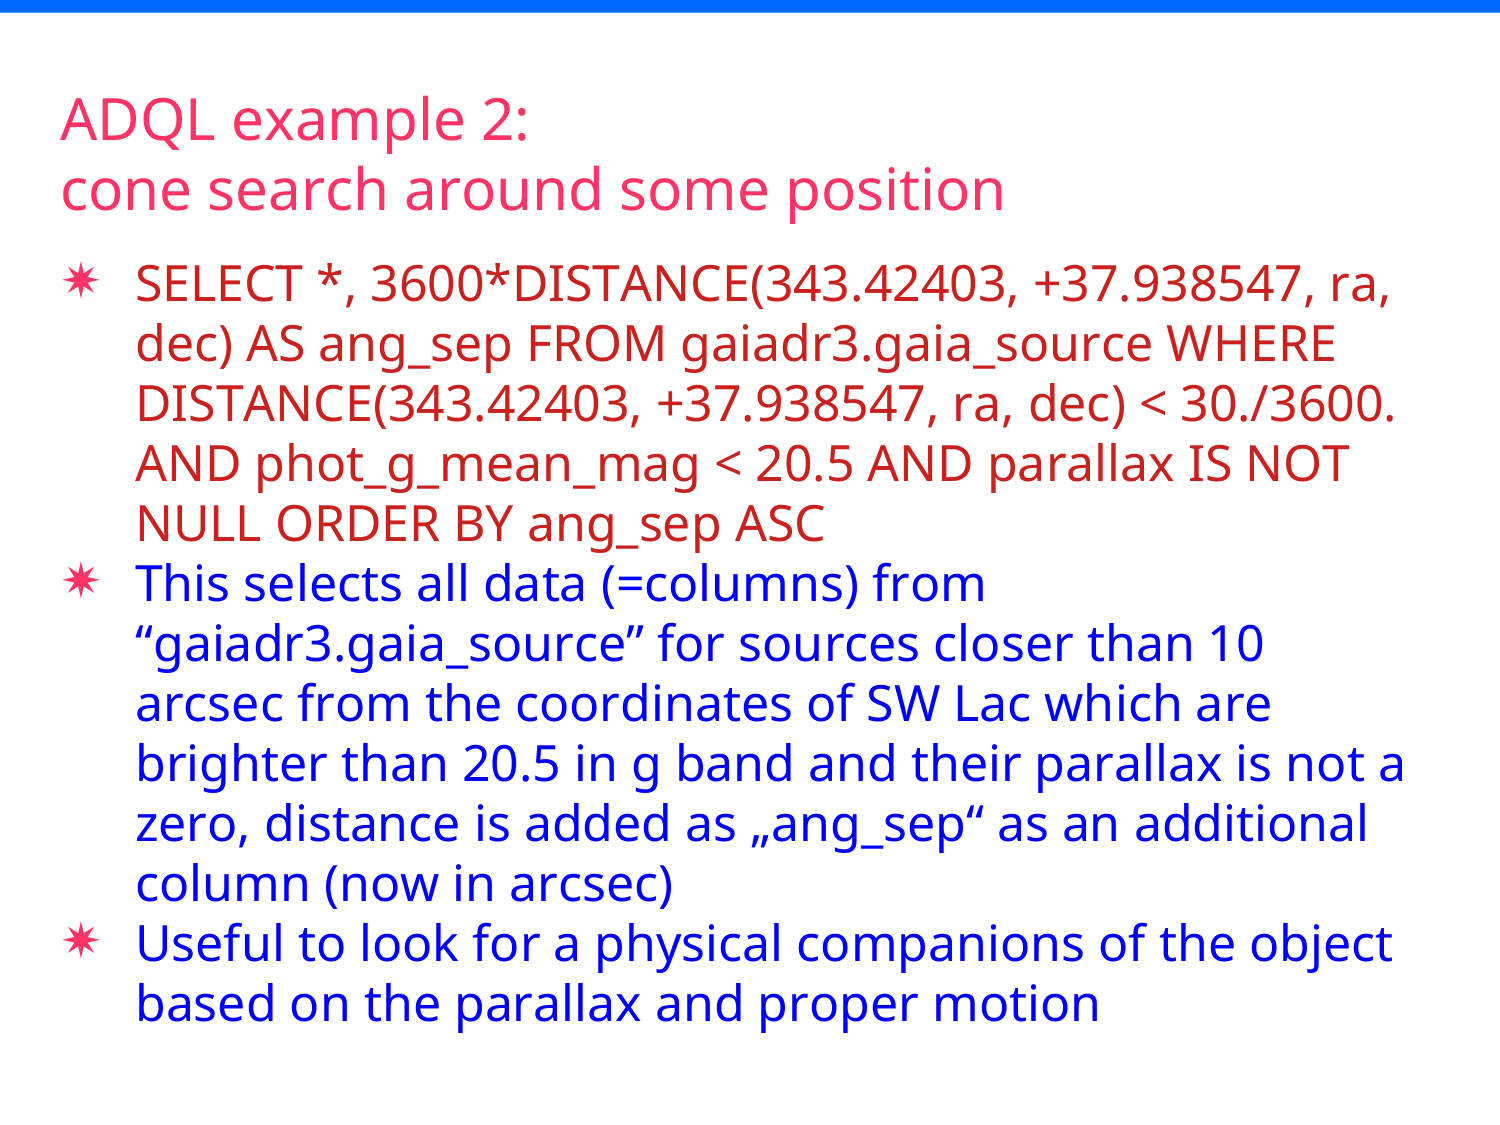

ADQL example 2:
cone search around some position
SELECT *, 3600*DISTANCE(343.42403, +37.938547, ra, dec) AS ang_sep FROM gaiadr3.gaia_source WHERE DISTANCE(343.42403, +37.938547, ra, dec) < 30./3600. AND phot_g_mean_mag < 20.5 AND parallax IS NOT NULL ORDER BY ang_sep ASC
This selects all data (=columns) from “gaiadr3.gaia_source” for sources closer than 10 arcsec from the coordinates of SW Lac which are brighter than 20.5 in g band and their parallax is not a zero, distance is added as „ang_sep“ as an additional column (now in arcsec)
Useful to look for a physical companions of the object based on the parallax and proper motion
21